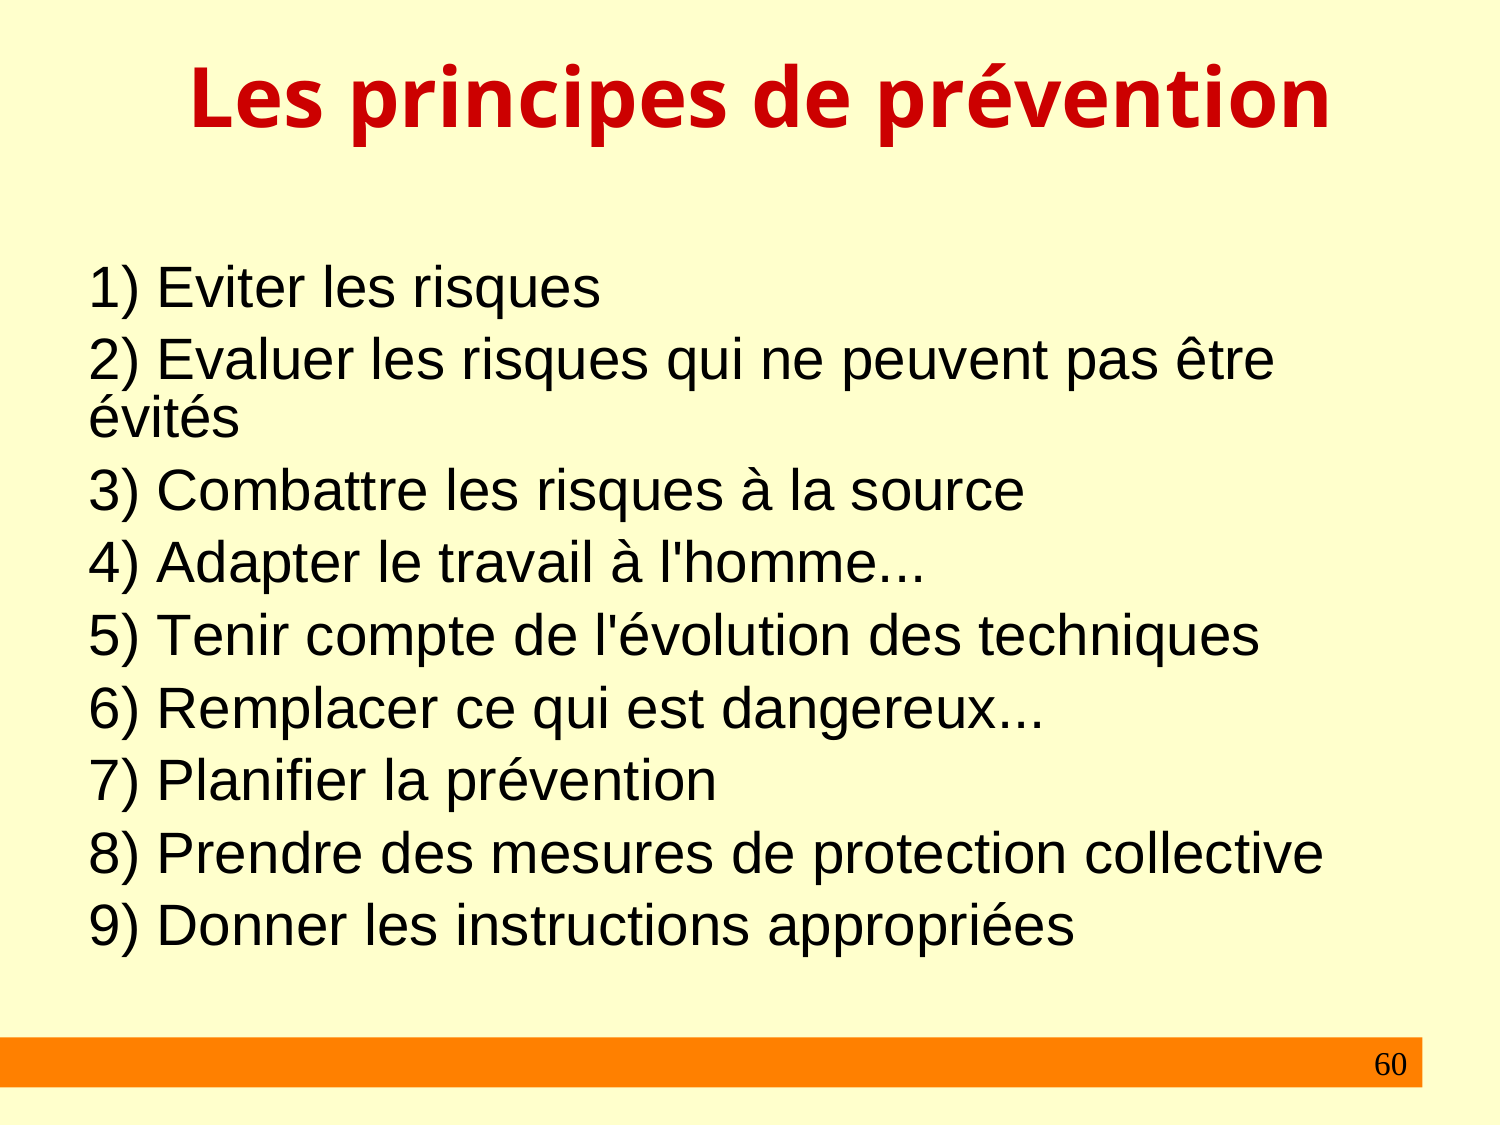

# Les principes de prévention
 Eviter les risques
 Evaluer les risques qui ne peuvent pas être évités
 Combattre les risques à la source
 Adapter le travail à l'homme...
 Tenir compte de l'évolution des techniques
 Remplacer ce qui est dangereux...
 Planifier la prévention
 Prendre des mesures de protection collective
 Donner les instructions appropriées